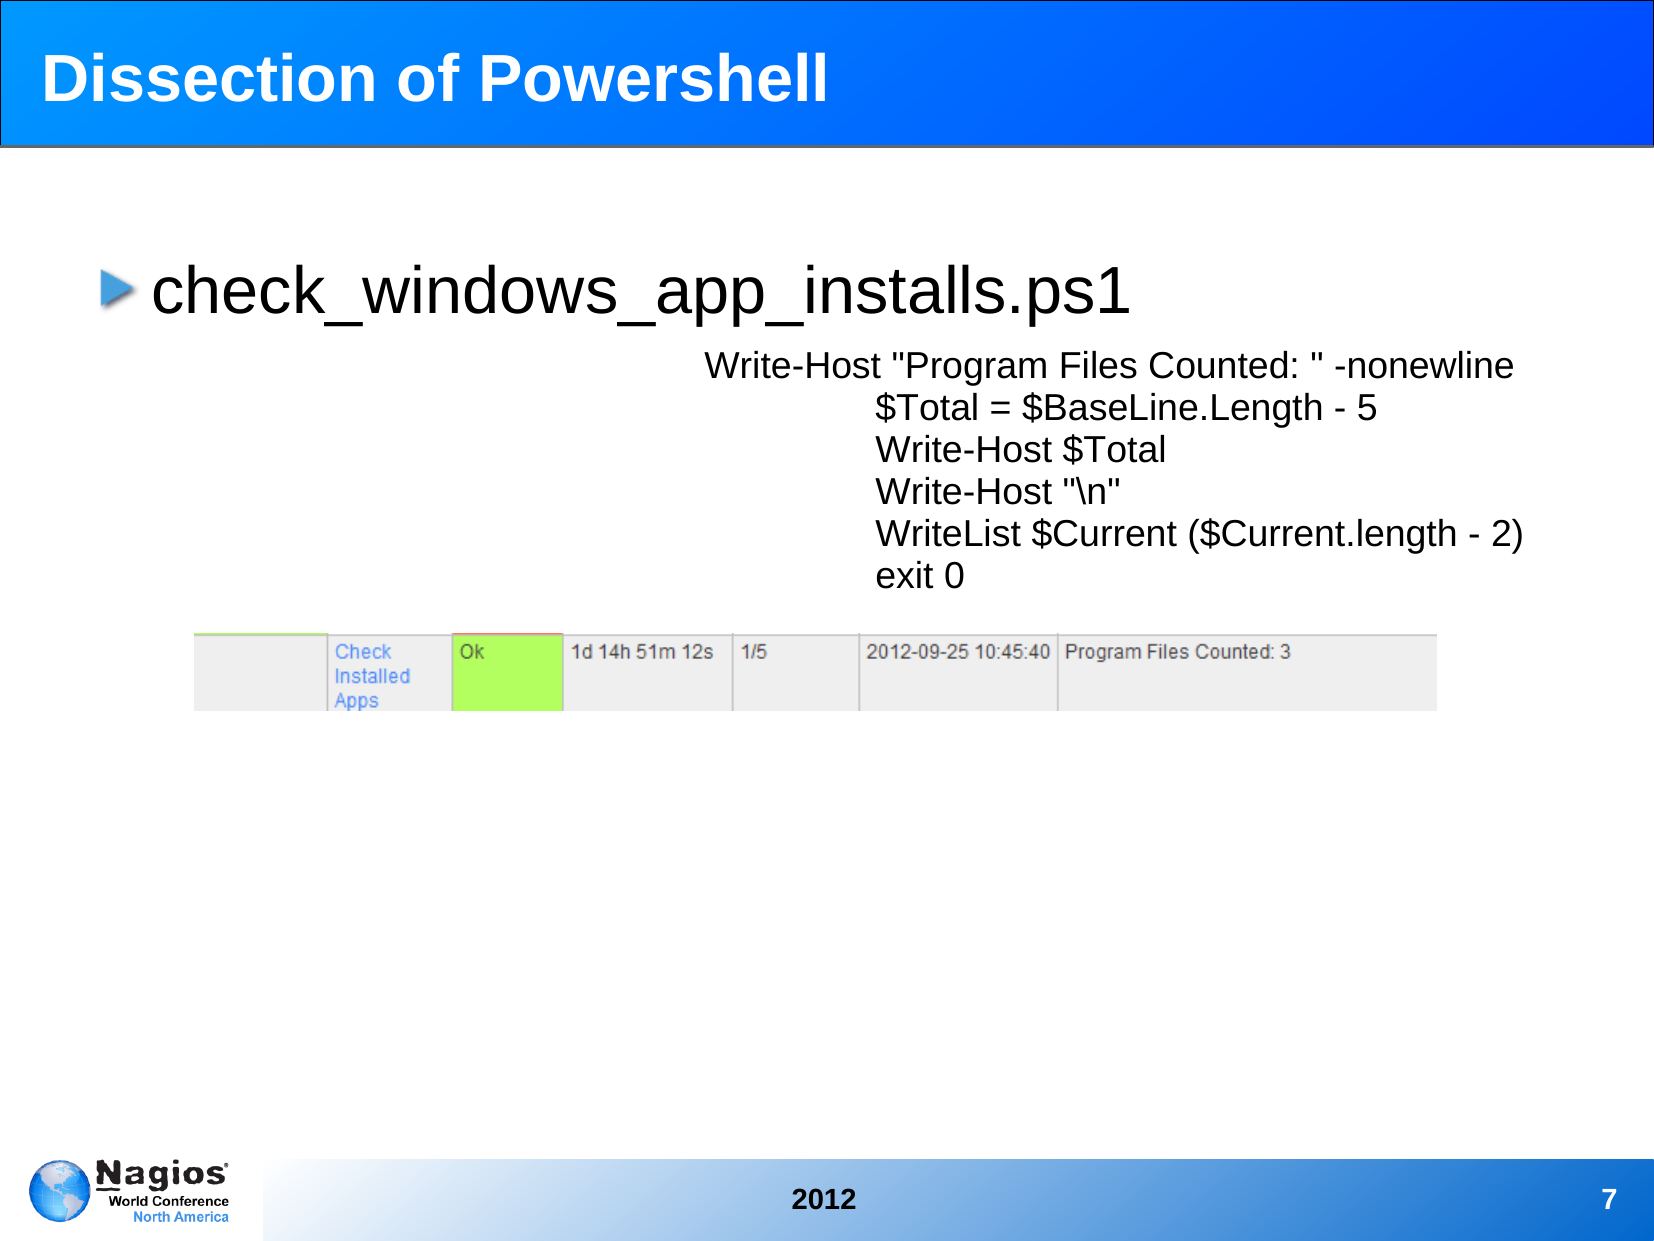

# Dissection of Powershell
check_windows_app_installs.ps1
Write-Host "Program Files Counted: " -nonewline
		 $Total = $BaseLine.Length - 5
		 Write-Host $Total
		 Write-Host "\n"
		 WriteList $Current ($Current.length - 2)
		 exit 0
2011
7